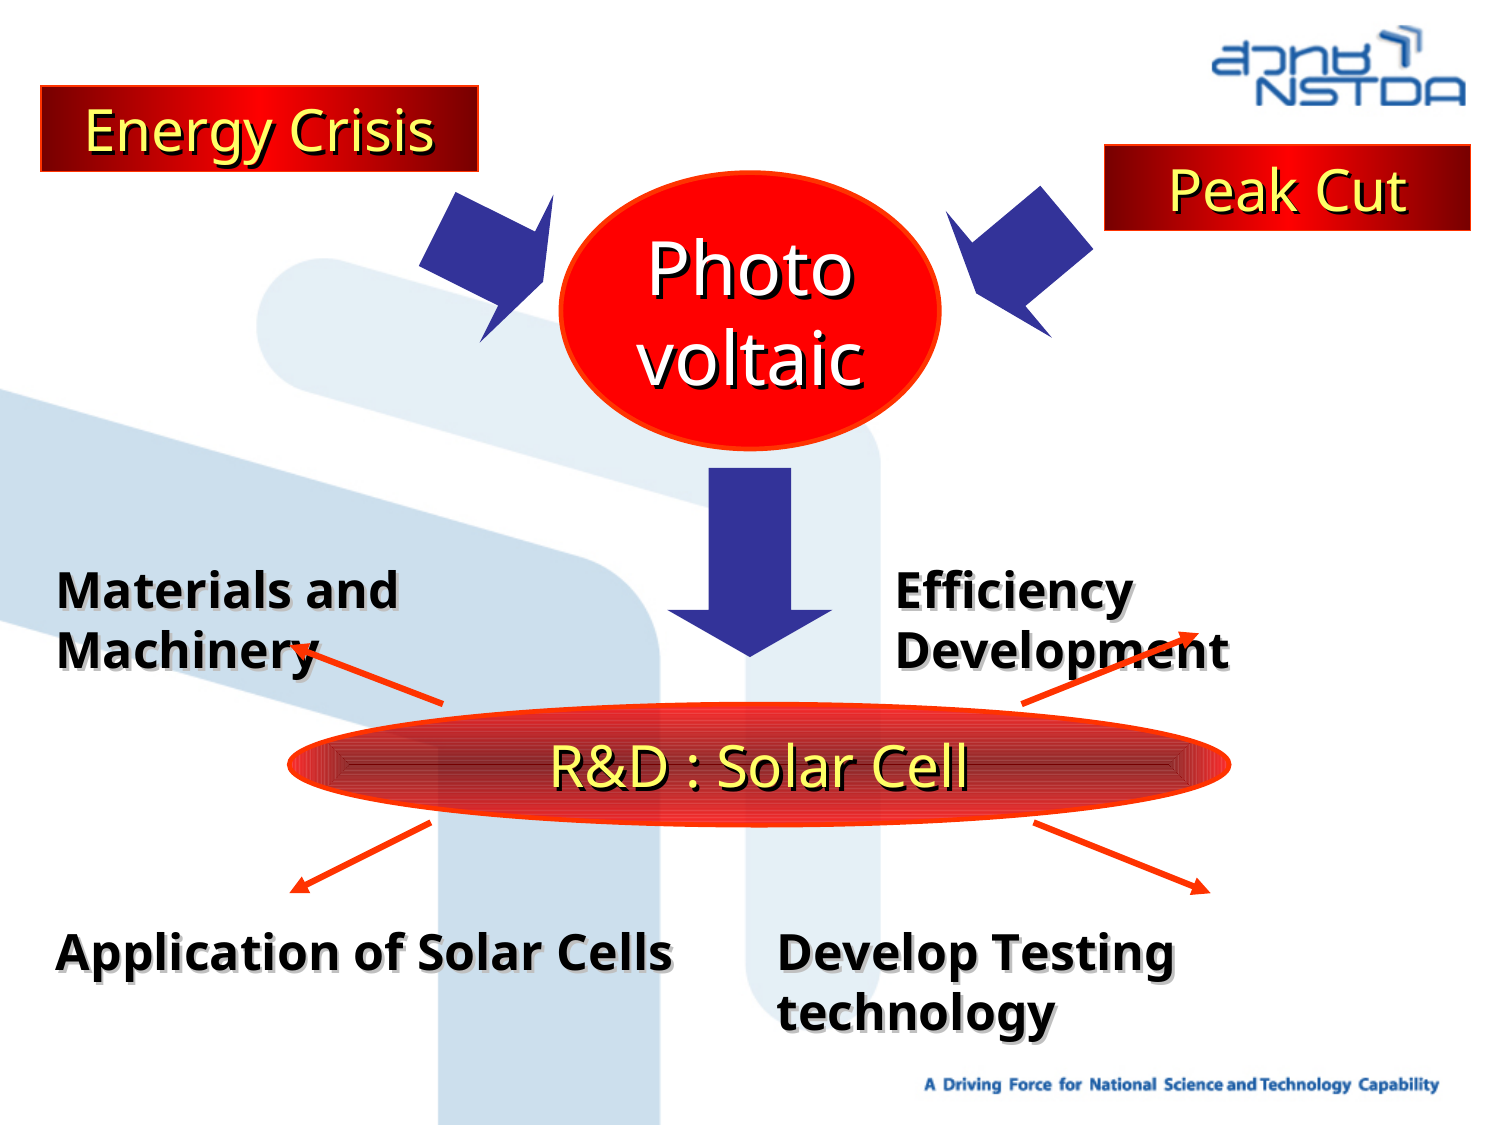

Energy Crisis
Peak Cut
Photo voltaic
Materials and Machinery
Efficiency Development
R&D : Solar Cell
Application of Solar Cells
Develop Testing technology